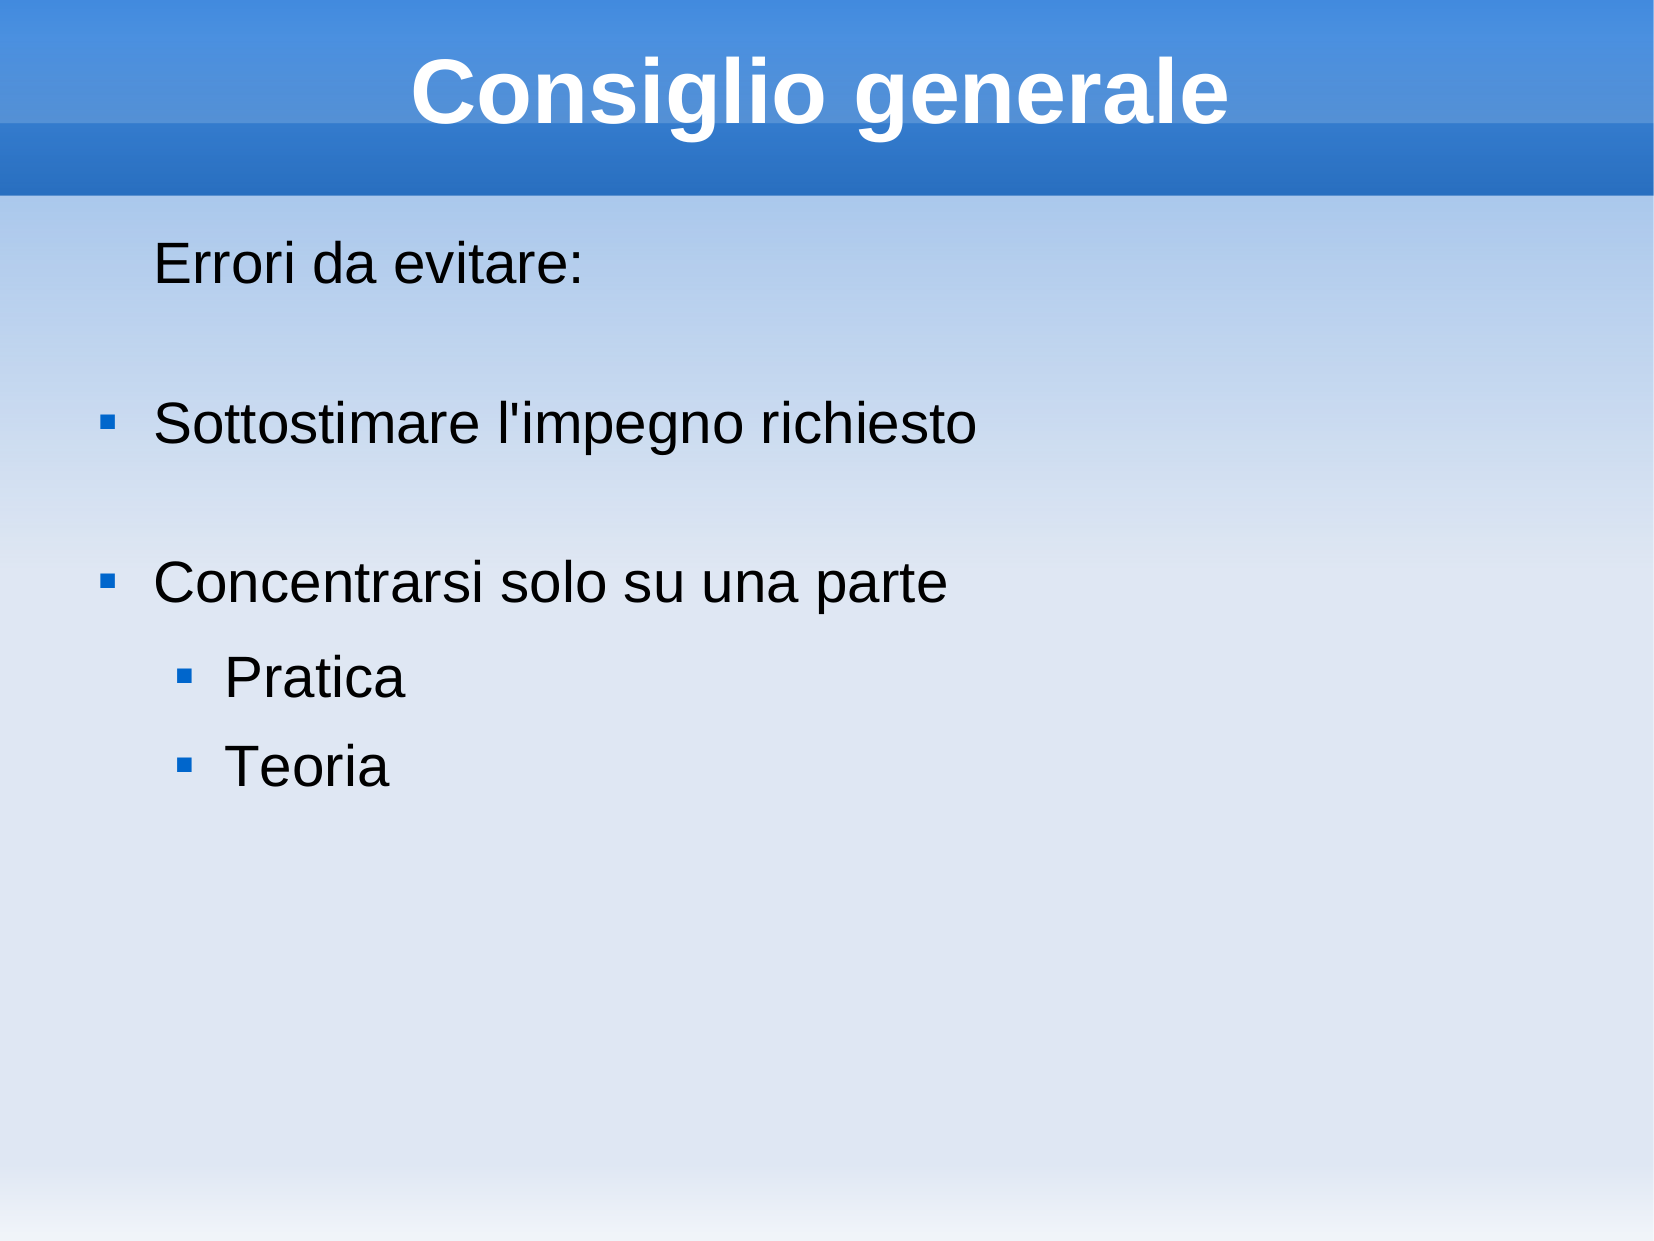

# Consiglio generale
Errori da evitare:
Sottostimare l'impegno richiesto
Concentrarsi solo su una parte
Pratica
Teoria